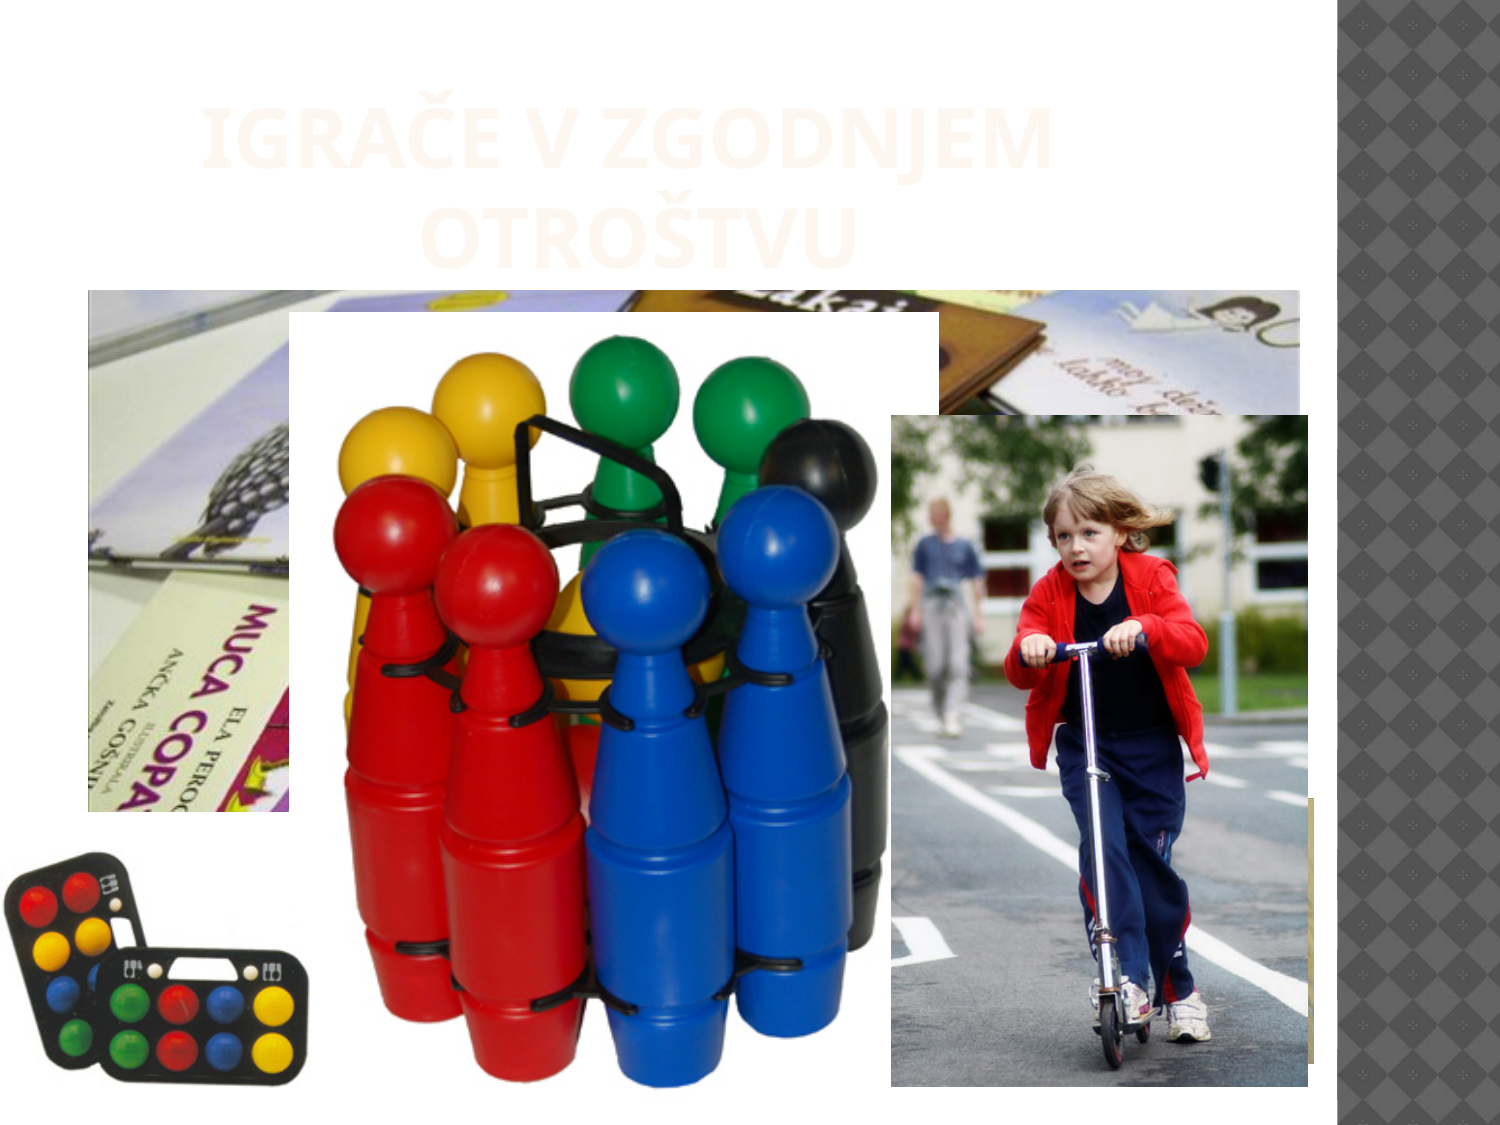

# Igrače v zgodnjem otroštvu
Igrače za sestavljanje
Knjige
Športne igrače